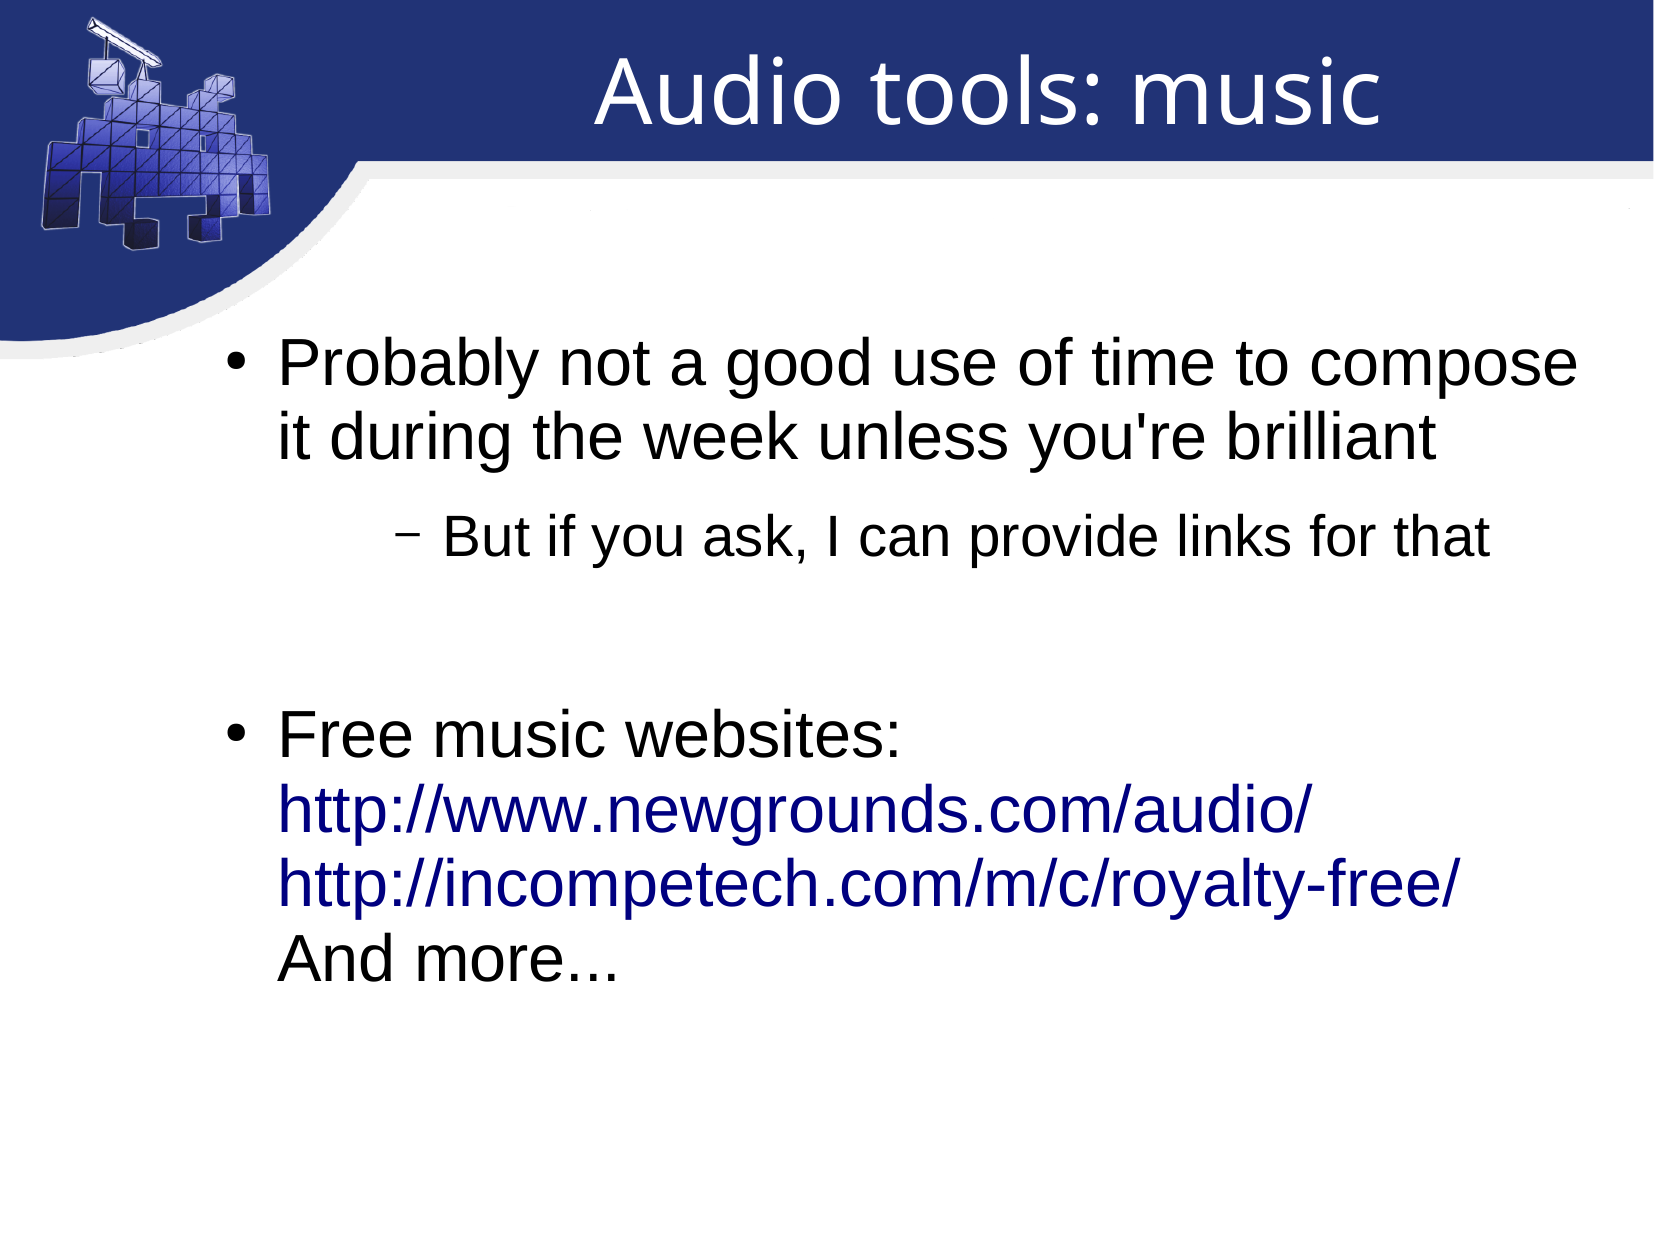

# Audio tools: music
Probably not a good use of time to compose it during the week unless you're brilliant
But if you ask, I can provide links for that
Free music websites:
http://www.newgrounds.com/audio/
http://incompetech.com/m/c/royalty-free/
And more...